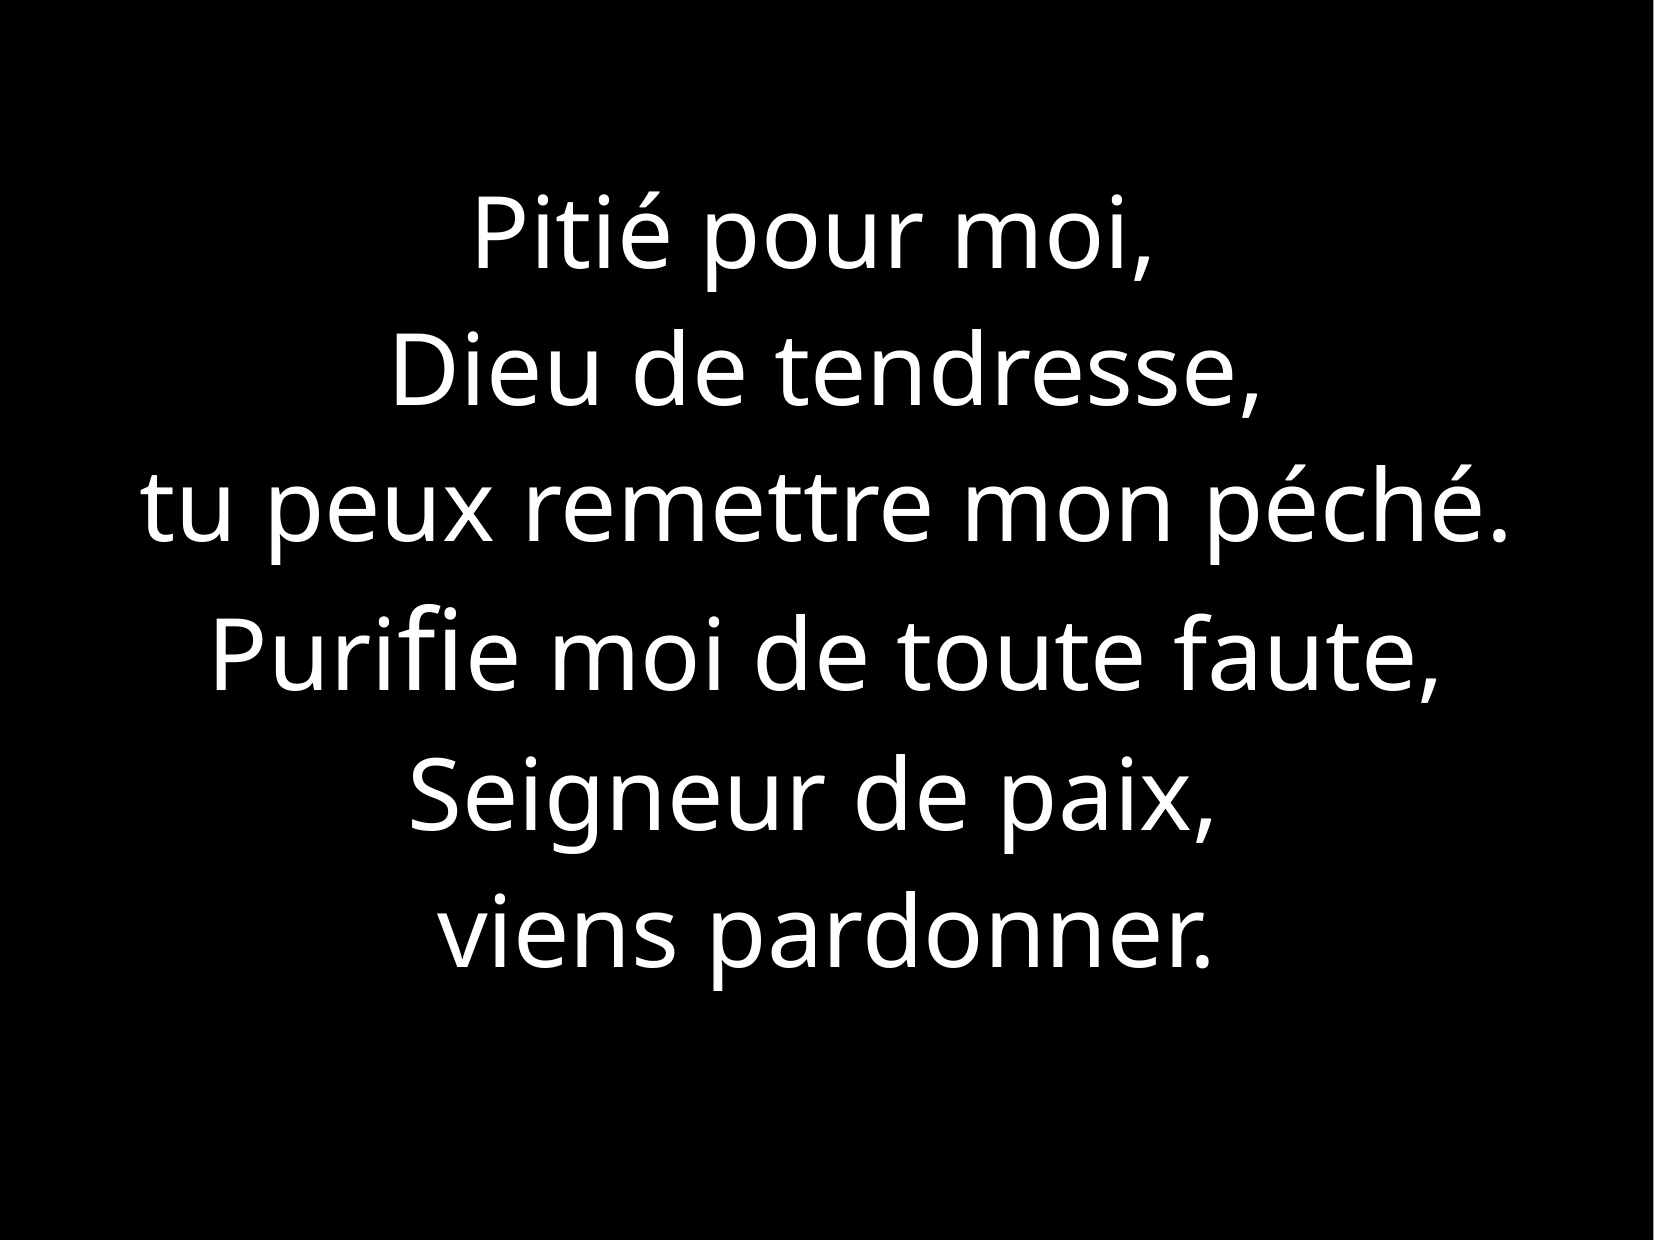

# Pitié pour moi,
Dieu de tendresse,
tu peux remettre mon péché.
Purifie moi de toute faute,
Seigneur de paix,
viens pardonner.